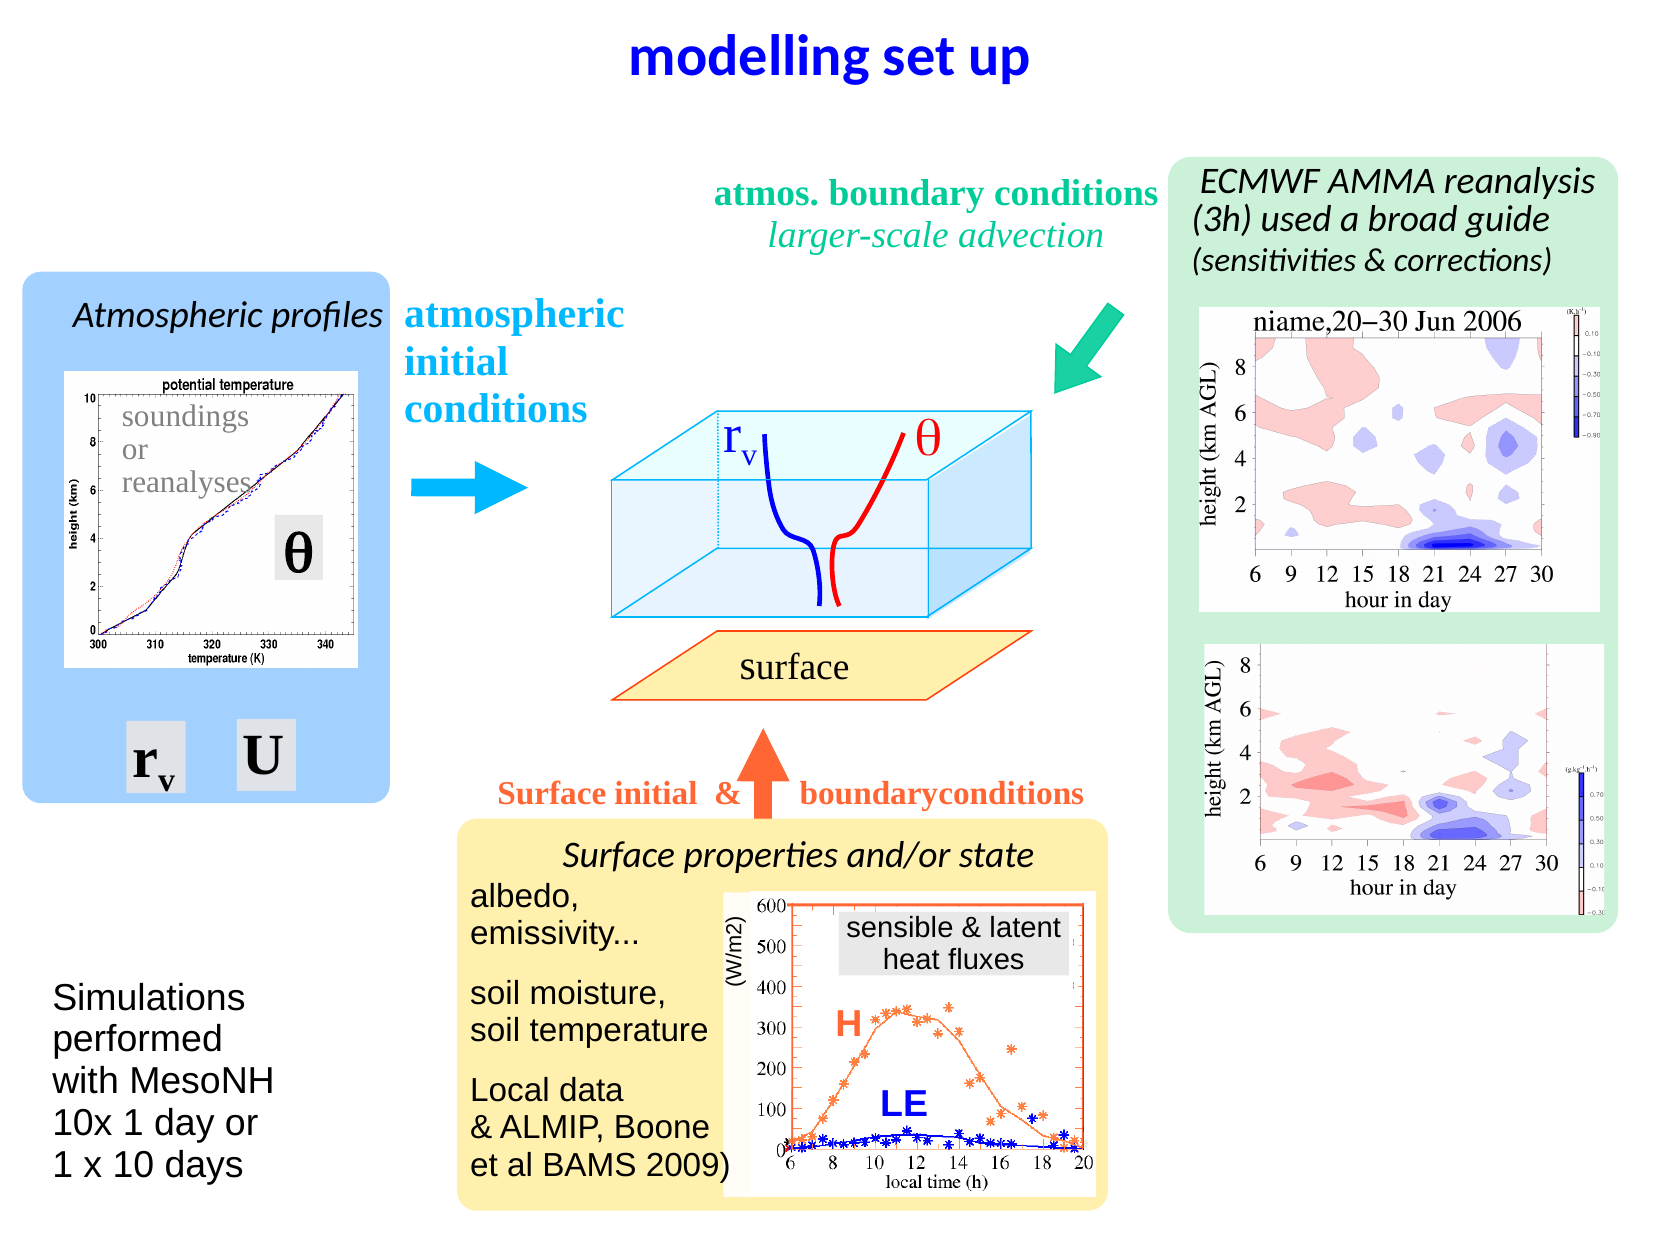

modelling set up
 ECMWF AMMA reanalysis
(3h) used a broad guide
(sensitivities & corrections)‏
atmos. boundary conditions
larger-scale advection
atmospheric
initial
conditions
Atmospheric profiles
rv

soundings
or
reanalyses

 surface
U
rv
Surface initial & boundaryconditions
 Surface properties and/or state
albedo,
emissivity...
soil moisture,
soil temperature
Local data
& ALMIP, Boone
et al BAMS 2009)
sensible & latent heat fluxes
(W/m2)‏
Simulations
performed
with MesoNH
10x 1 day or
1 x 10 days
H
LE